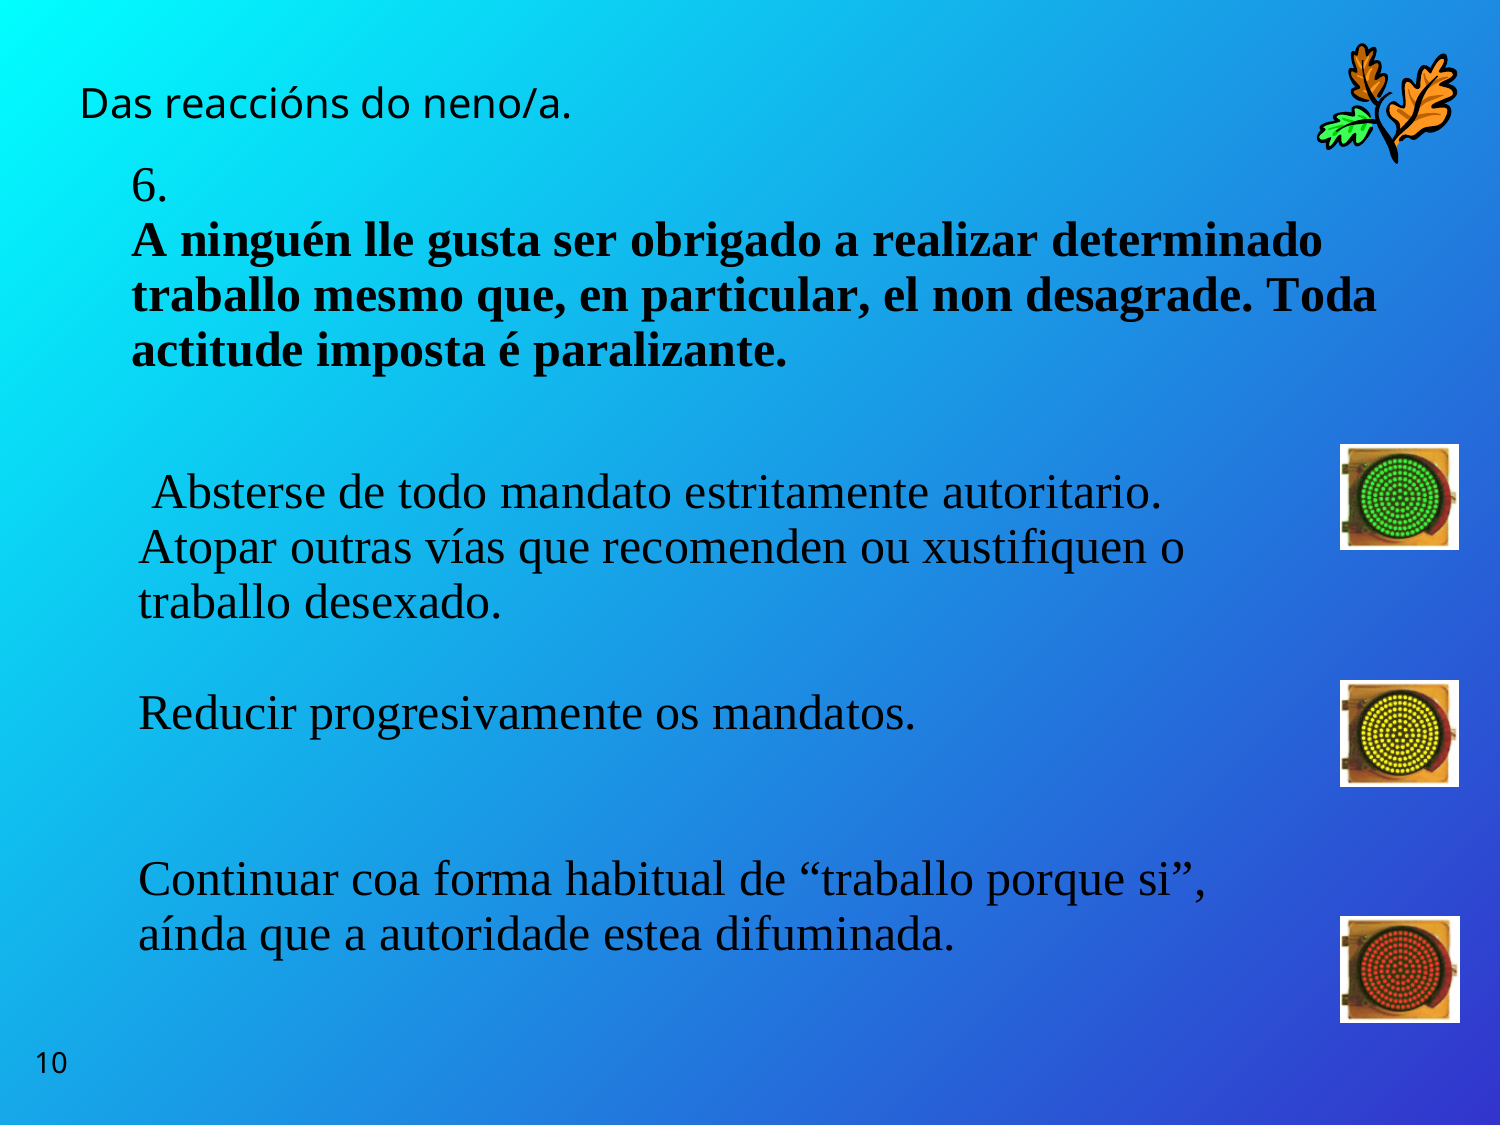

Das reaccións do neno/a.
 6.
 A ninguén lle gusta ser obrigado a realizar determinado
 traballo mesmo que, en particular, el non desagrade. Toda
 actitude imposta é paralizante.
 Absterse de todo mandato estritamente autoritario. Atopar outras vías que recomenden ou xustifiquen o traballo desexado.
Reducir progresivamente os mandatos.
Continuar coa forma habitual de “traballo porque si”, aínda que a autoridade estea difuminada.
10